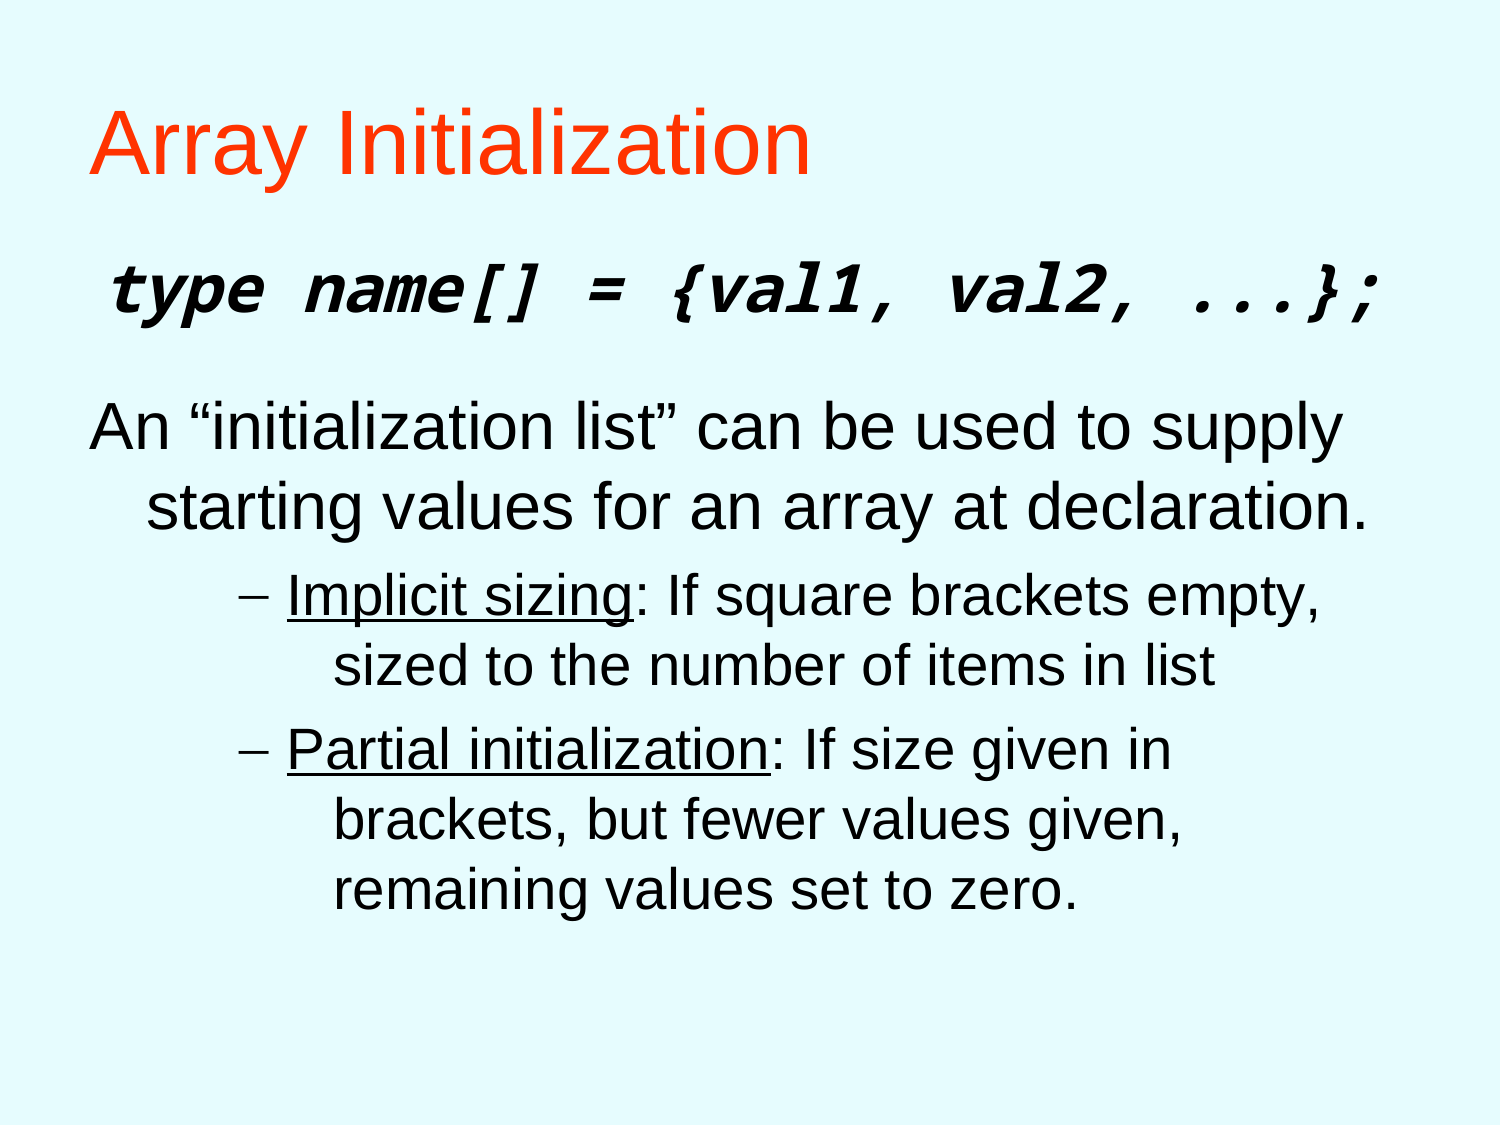

# Array Initialization
type name[] = {val1, val2, ...};
An “initialization list” can be used to supply starting values for an array at declaration.
Implicit sizing: If square brackets empty, sized to the number of items in list
Partial initialization: If size given in brackets, but fewer values given, remaining values set to zero.